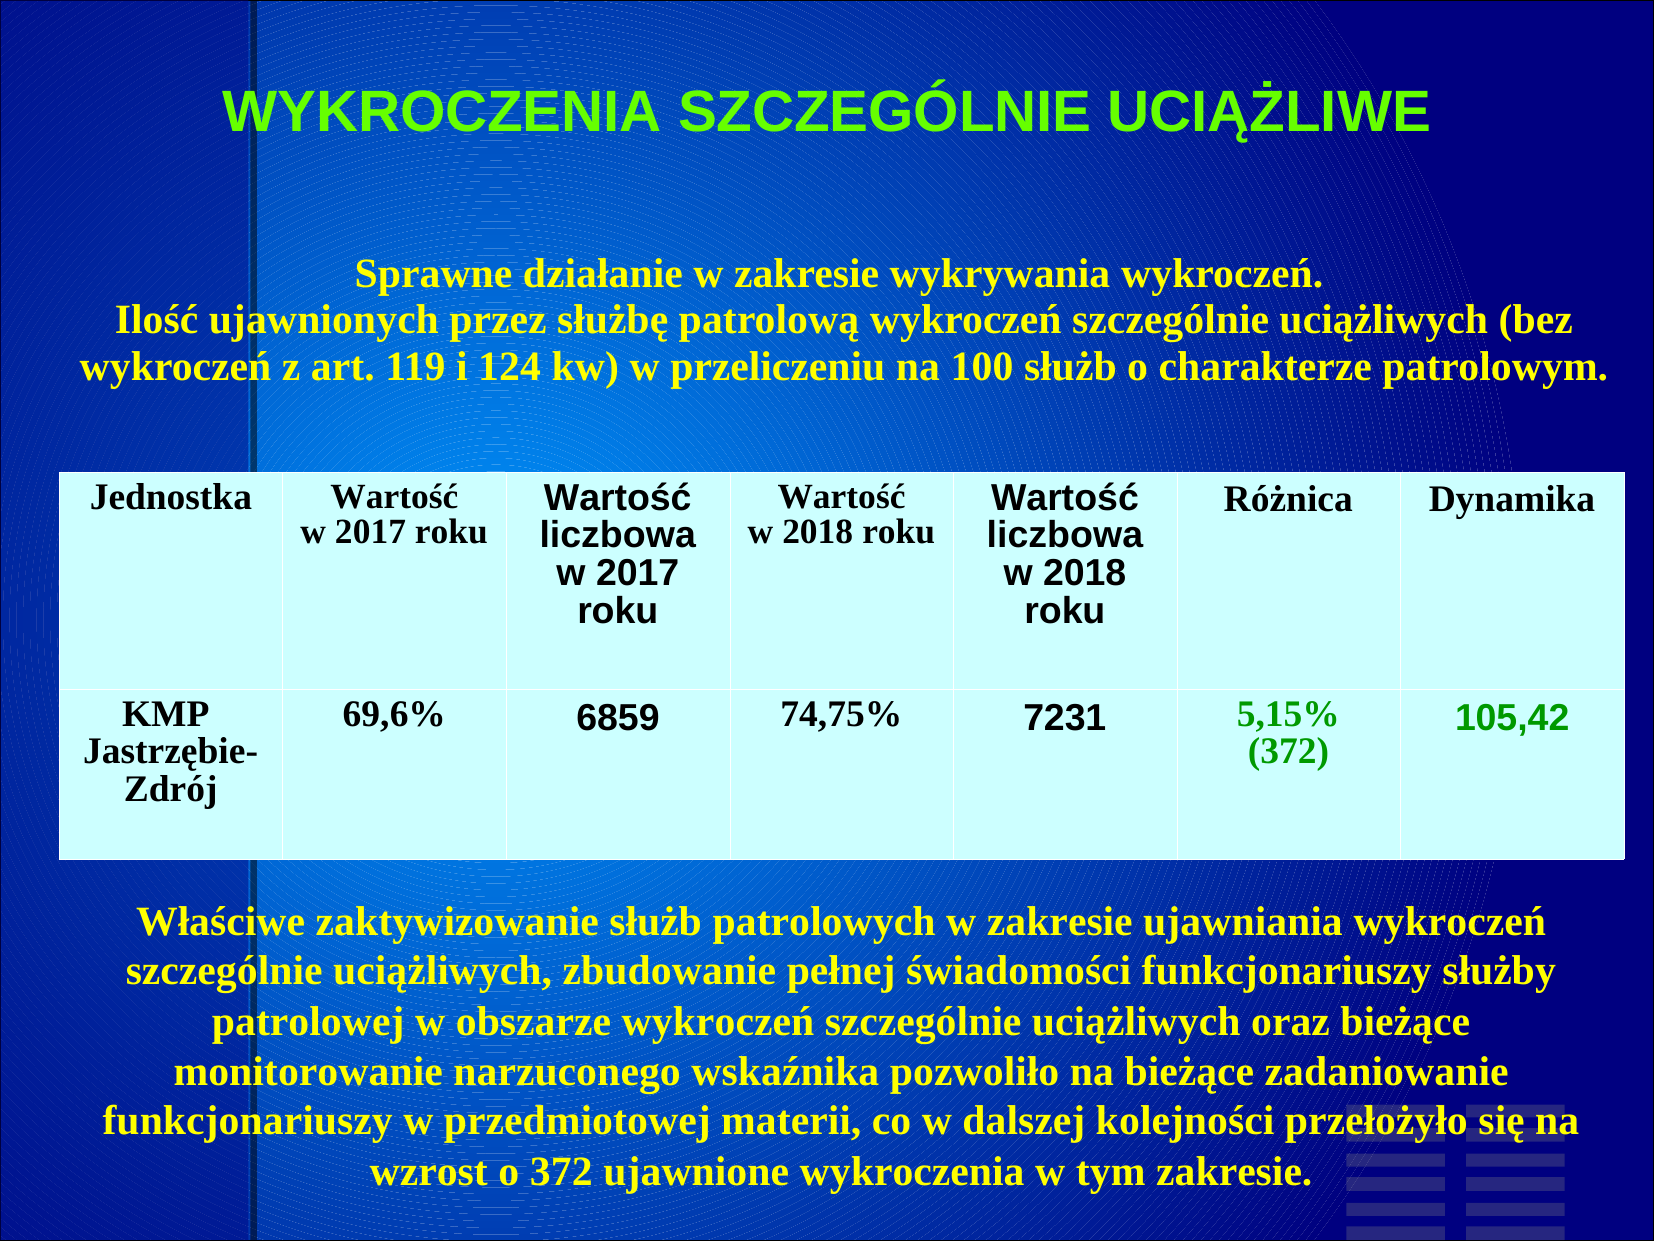

WYKROCZENIA SZCZEGÓLNIE UCIĄŻLIWE
# Sprawne działanie w zakresie wykrywania wykroczeń. Ilość ujawnionych przez służbę patrolową wykroczeń szczególnie uciążliwych (bez wykroczeń z art. 119 i 124 kw) w przeliczeniu na 100 służb o charakterze patrolowym.
| Jednostka | Wartość w 2017 roku | Wartość liczbowa w 2017 roku | Wartość w 2018 roku | Wartość liczbowa w 2018 roku | Różnica | Dynamika |
| --- | --- | --- | --- | --- | --- | --- |
| KMP Jastrzębie-Zdrój | 69,6% | 6859 | 74,75% | 7231 | 5,15% (372) | 105,42 |
Właściwe zaktywizowanie służb patrolowych w zakresie ujawniania wykroczeń szczególnie uciążliwych, zbudowanie pełnej świadomości funkcjonariuszy służby patrolowej w obszarze wykroczeń szczególnie uciążliwych oraz bieżące monitorowanie narzuconego wskaźnika pozwoliło na bieżące zadaniowanie funkcjonariuszy w przedmiotowej materii, co w dalszej kolejności przełożyło się na wzrost o 372 ujawnione wykroczenia w tym zakresie.